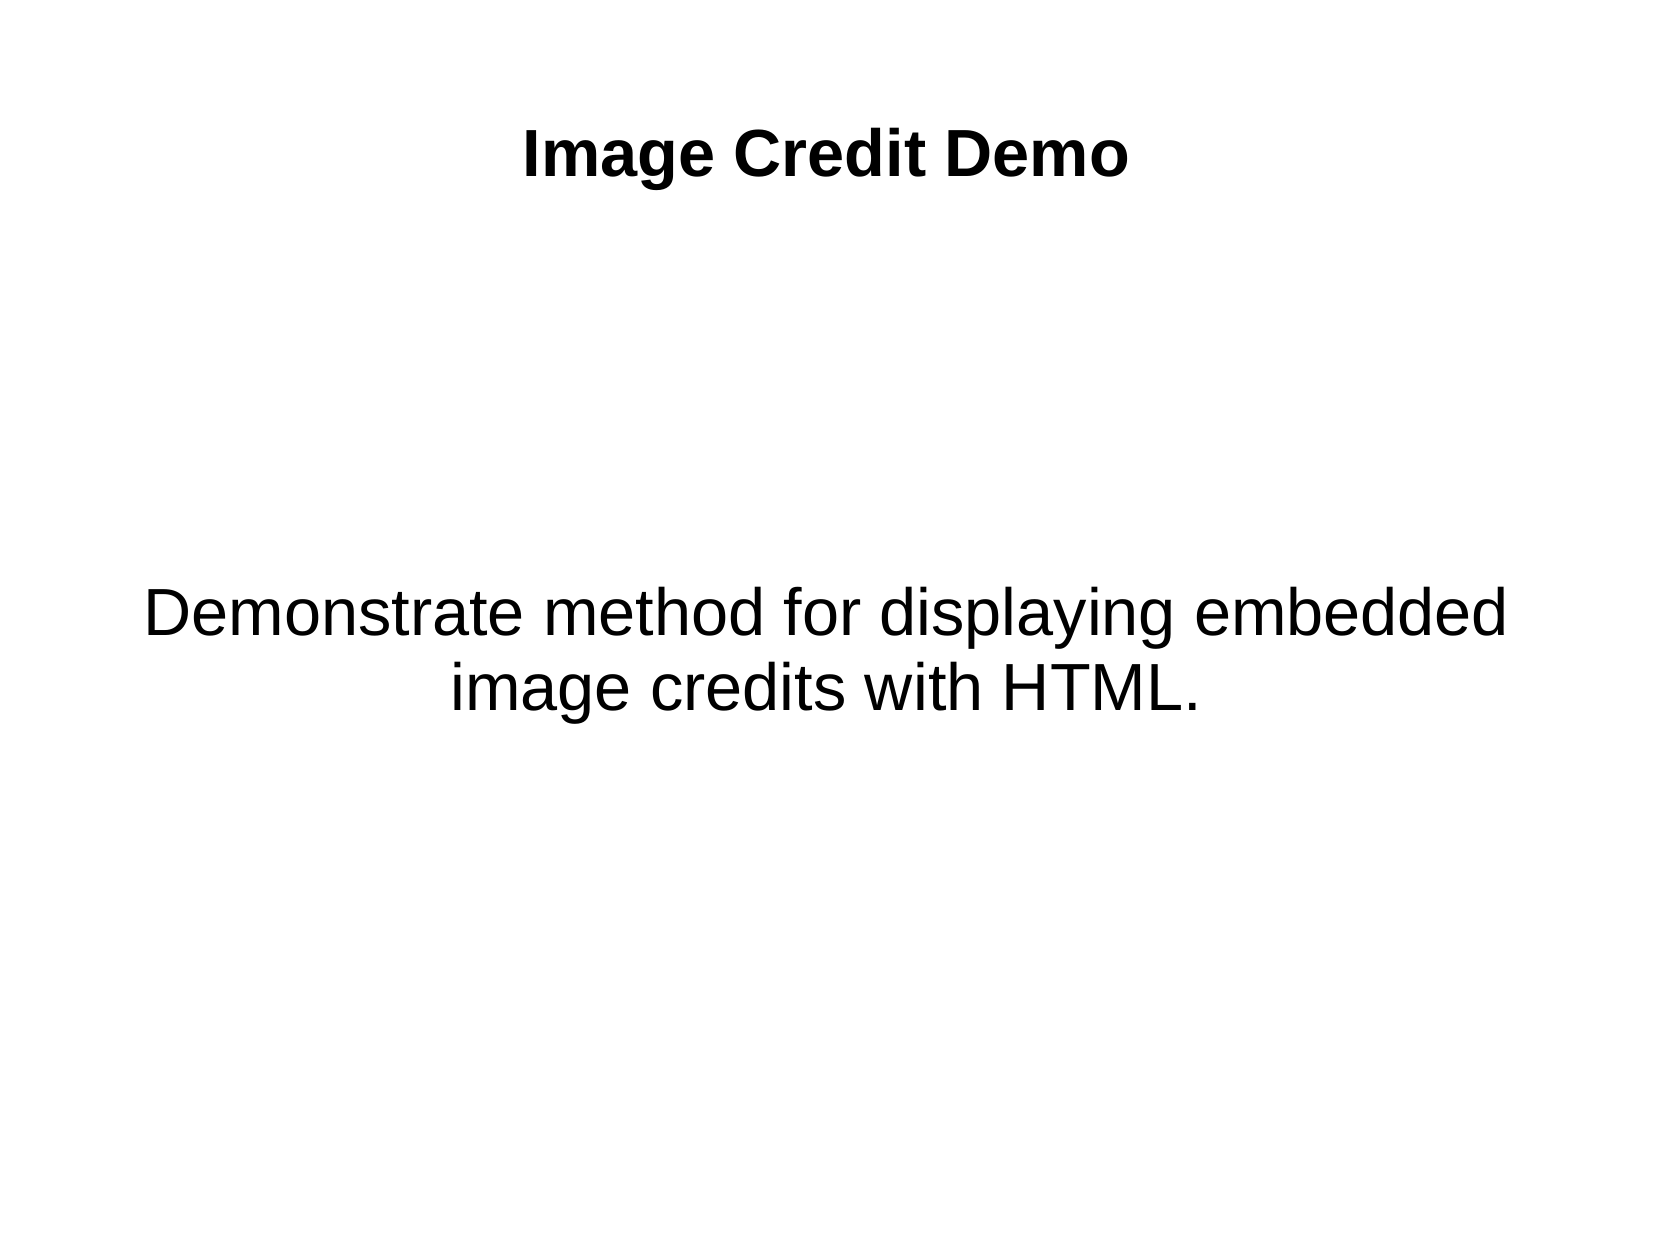

# Image Credit Demo
Demonstrate method for displaying embedded image credits with HTML.